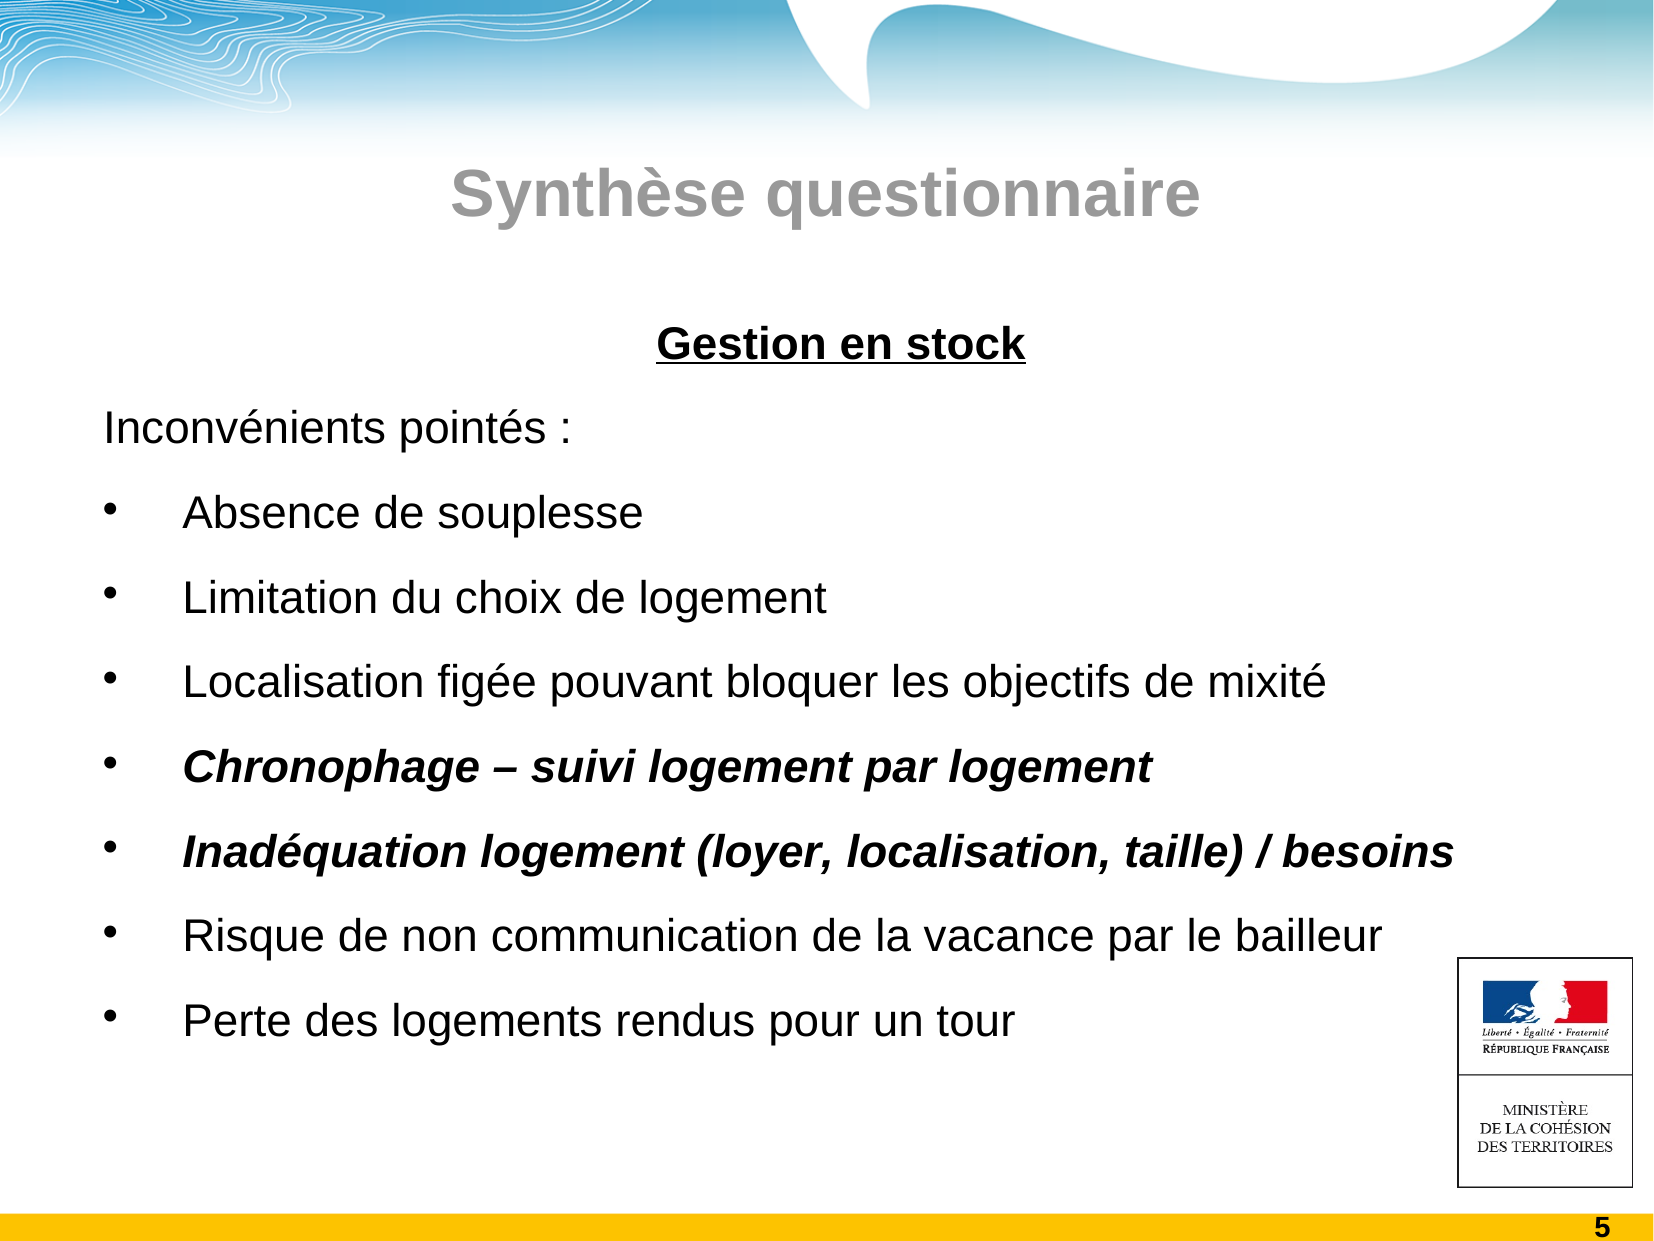

Synthèse questionnaire
Gestion en stock
Inconvénients pointés :
Absence de souplesse
Limitation du choix de logement
Localisation figée pouvant bloquer les objectifs de mixité
Chronophage – suivi logement par logement
Inadéquation logement (loyer, localisation, taille) / besoins
Risque de non communication de la vacance par le bailleur
Perte des logements rendus pour un tour